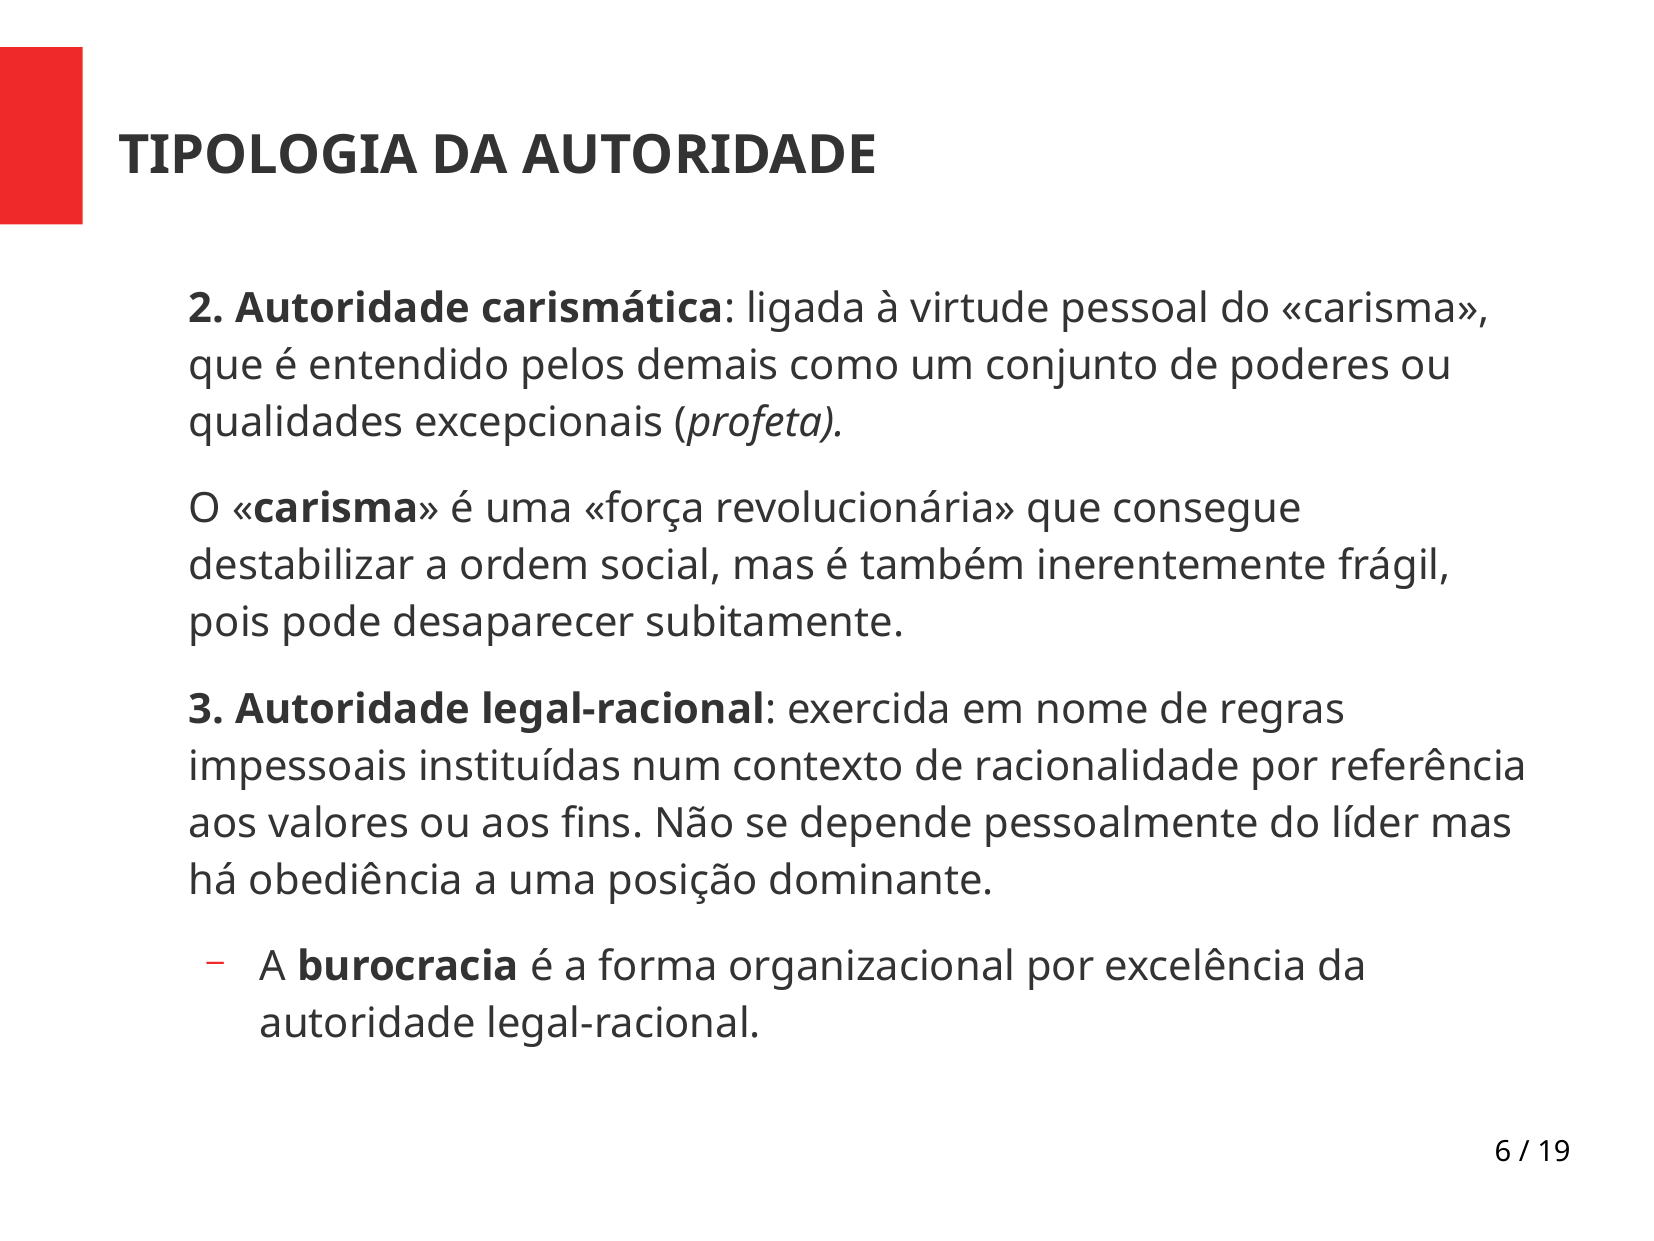

# TIPOLOGIA DA AUTORIDADE
2. Autoridade carismática: ligada à virtude pessoal do «carisma», que é entendido pelos demais como um conjunto de poderes ou qualidades excepcionais (profeta).
O «carisma» é uma «força revolucionária» que consegue destabilizar a ordem social, mas é também inerentemente frágil, pois pode desaparecer subitamente.
3. Autoridade legal-racional: exercida em nome de regras impessoais instituídas num contexto de racionalidade por referência aos valores ou aos fins. Não se depende pessoalmente do líder mas há obediência a uma posição dominante.
A burocracia é a forma organizacional por excelência da autoridade legal-racional.
6